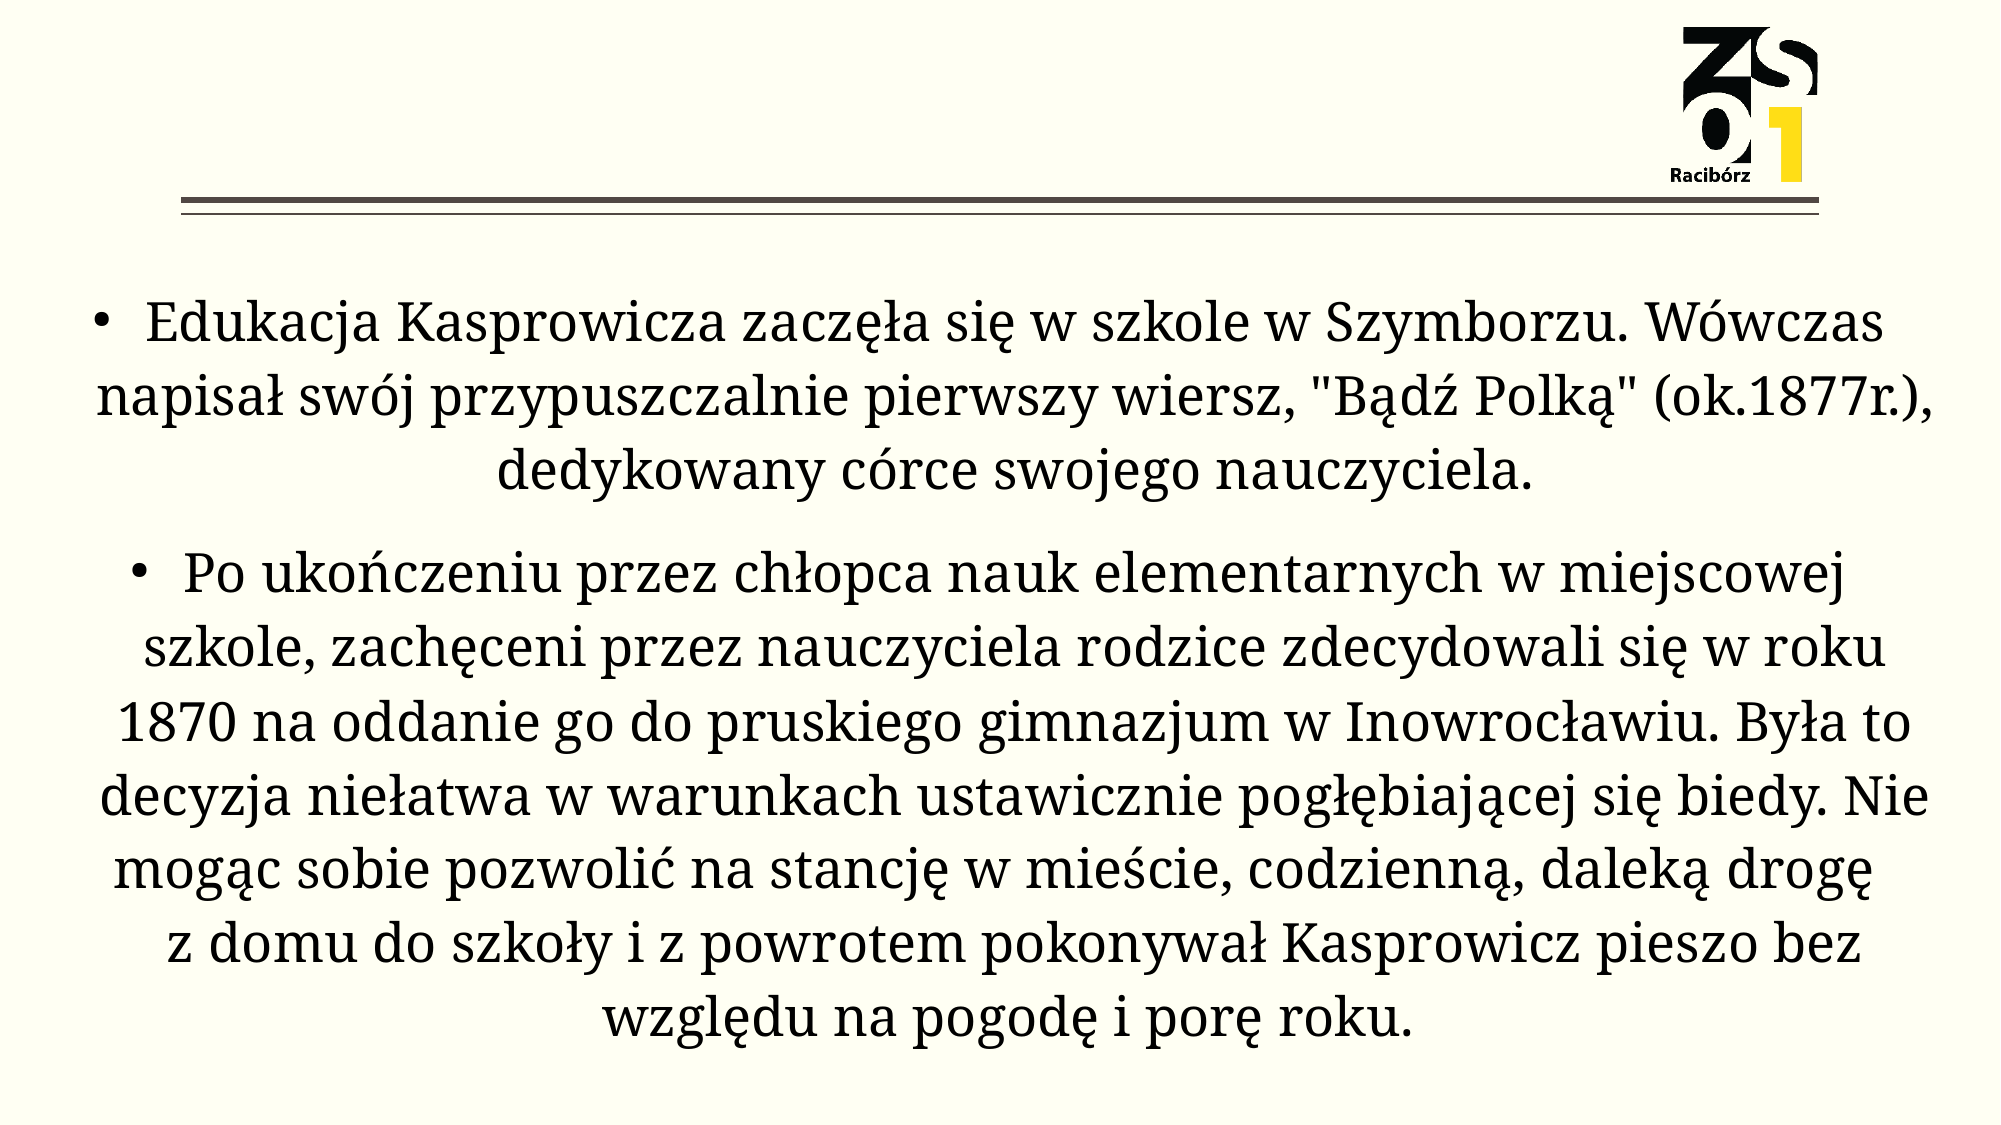

#
Edukacja Kasprowicza zaczęła się w szkole w Szymborzu. Wówczas napisał swój przypuszczalnie pierwszy wiersz, "Bądź Polką" (ok.1877r.), dedykowany córce swojego nauczyciela.
Po ukończeniu przez chłopca nauk elementarnych w miejscowej szkole, zachęceni przez nauczyciela rodzice zdecydowali się w roku 1870 na oddanie go do pruskiego gimnazjum w Inowrocławiu. Była to decyzja niełatwa w warunkach ustawicznie pogłębiającej się biedy. Nie mogąc sobie pozwolić na stancję w mieście, codzienną, daleką drogę z domu do szkoły i z powrotem pokonywał Kasprowicz pieszo bez względu na pogodę i porę roku.